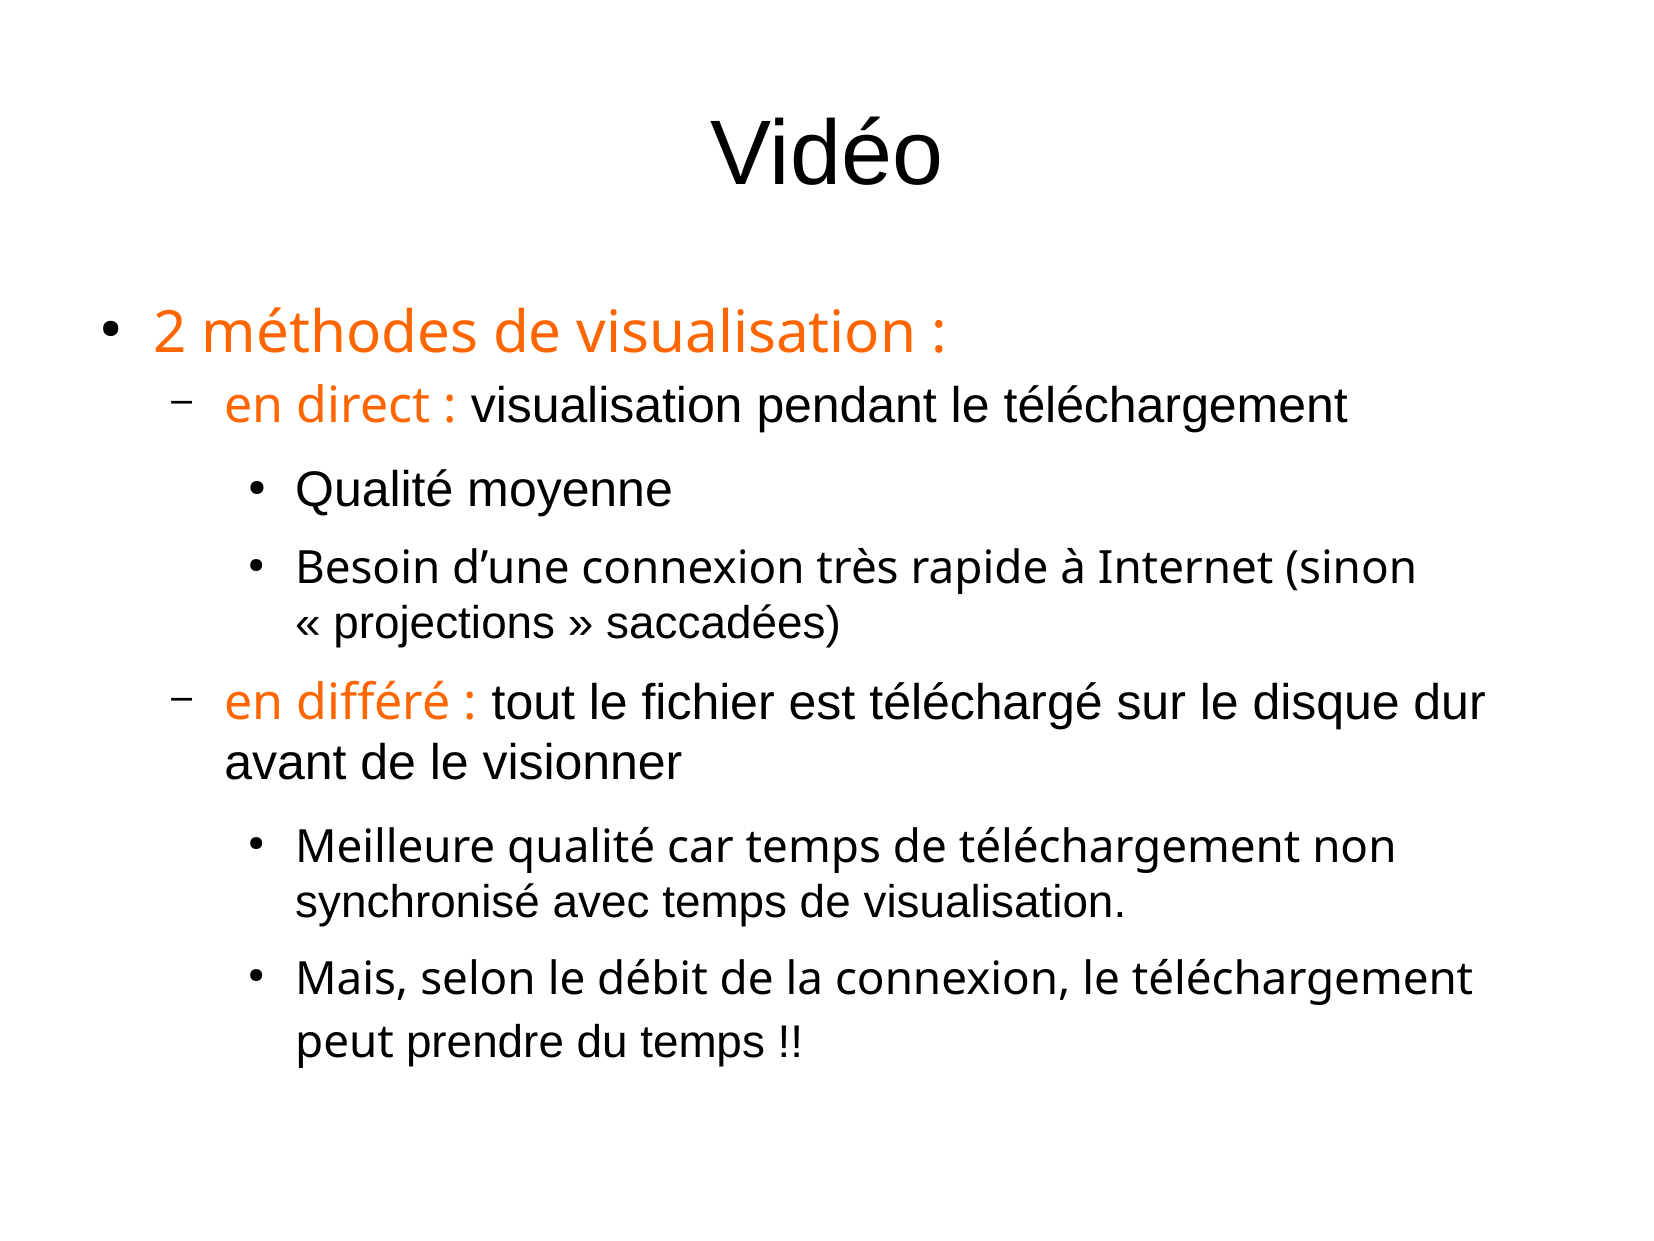

# Vidéo
2 méthodes de visualisation :
en direct : visualisation pendant le téléchargement
Qualité moyenne
Besoin d’une connexion très rapide à Internet (sinon « projections » saccadées)
en différé : tout le fichier est téléchargé sur le disque dur avant de le visionner
Meilleure qualité car temps de téléchargement non synchronisé avec temps de visualisation.
Mais, selon le débit de la connexion, le téléchargement peut prendre du temps !!